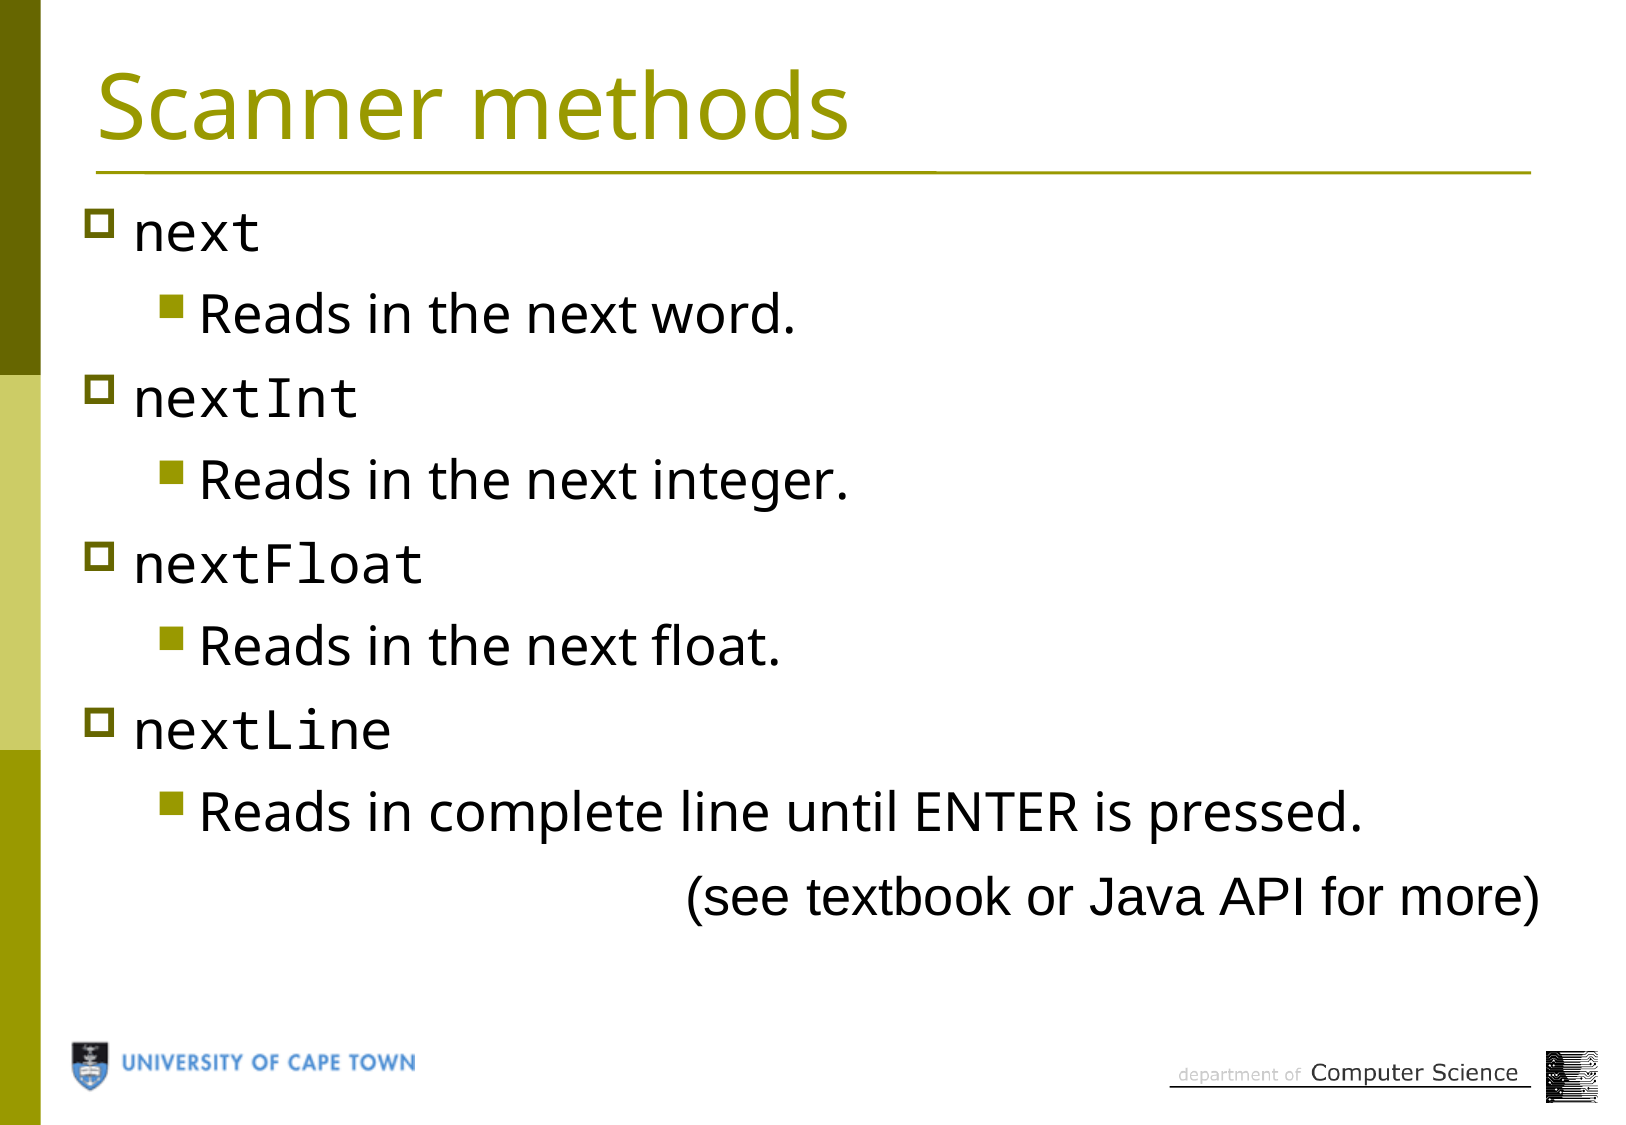

# Scanner methods
next
Reads in the next word.
nextInt
Reads in the next integer.
nextFloat
Reads in the next float.
nextLine
Reads in complete line until ENTER is pressed.
(see textbook or Java API for more)‏